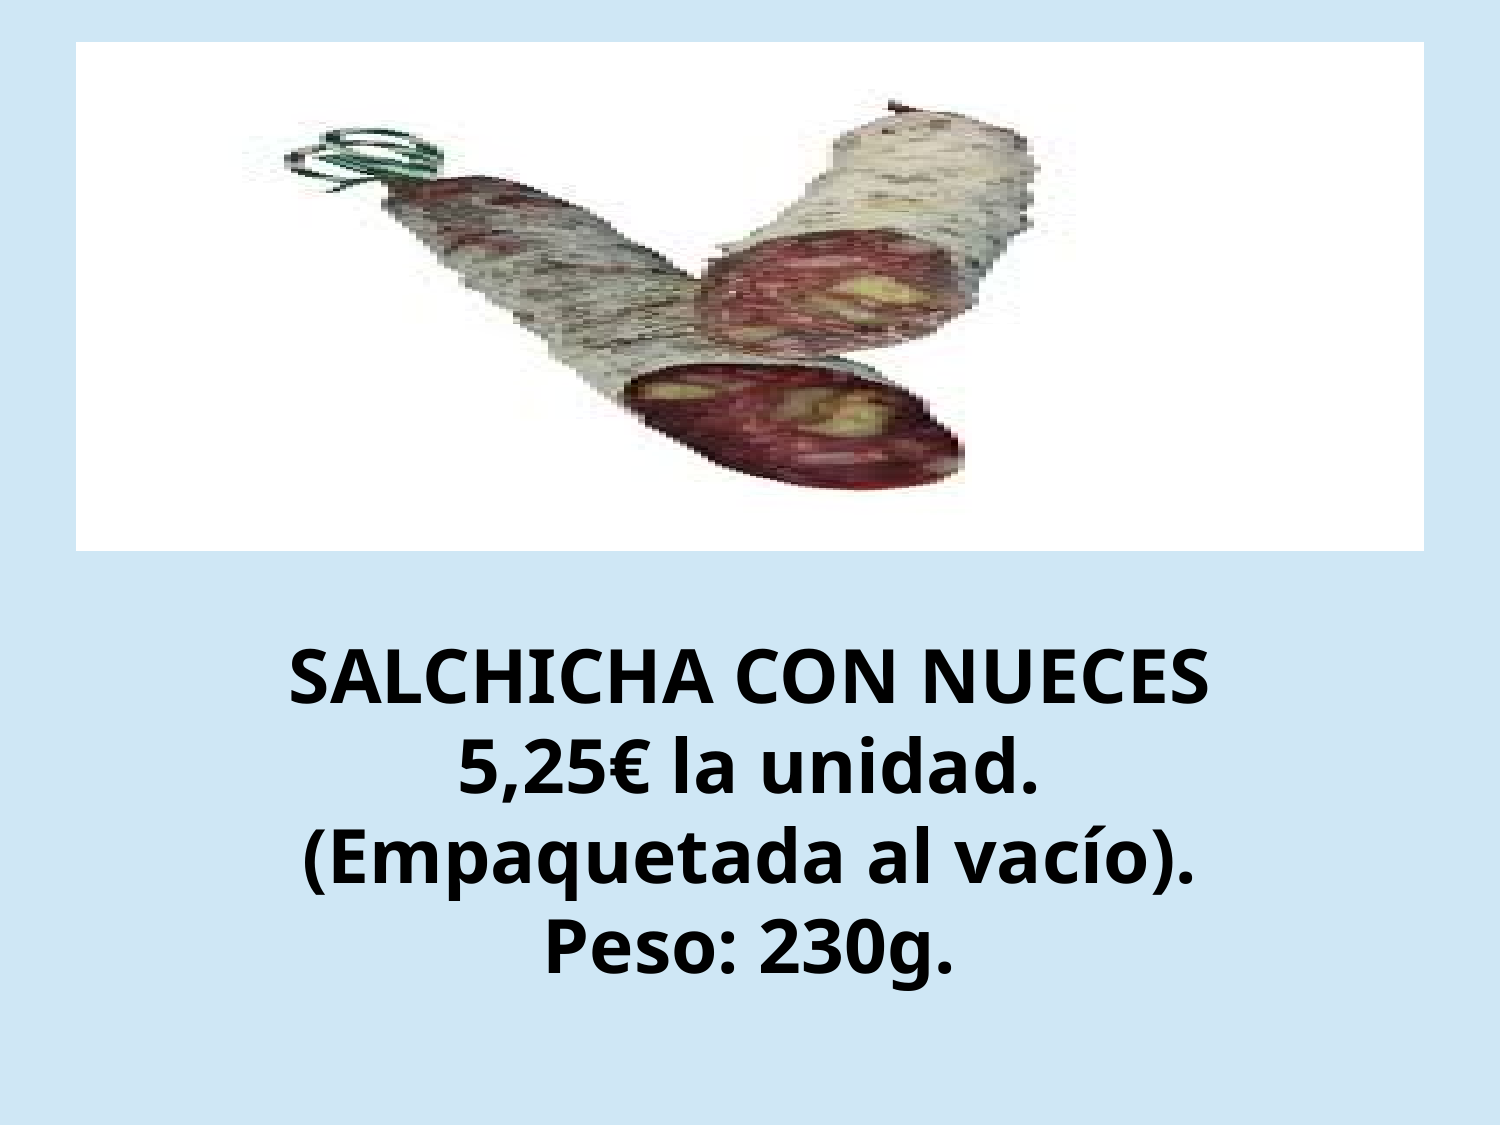

#
SALCHICHA CON NUECES
5,25€ la unidad.(Empaquetada al vacío).
Peso: 230g.